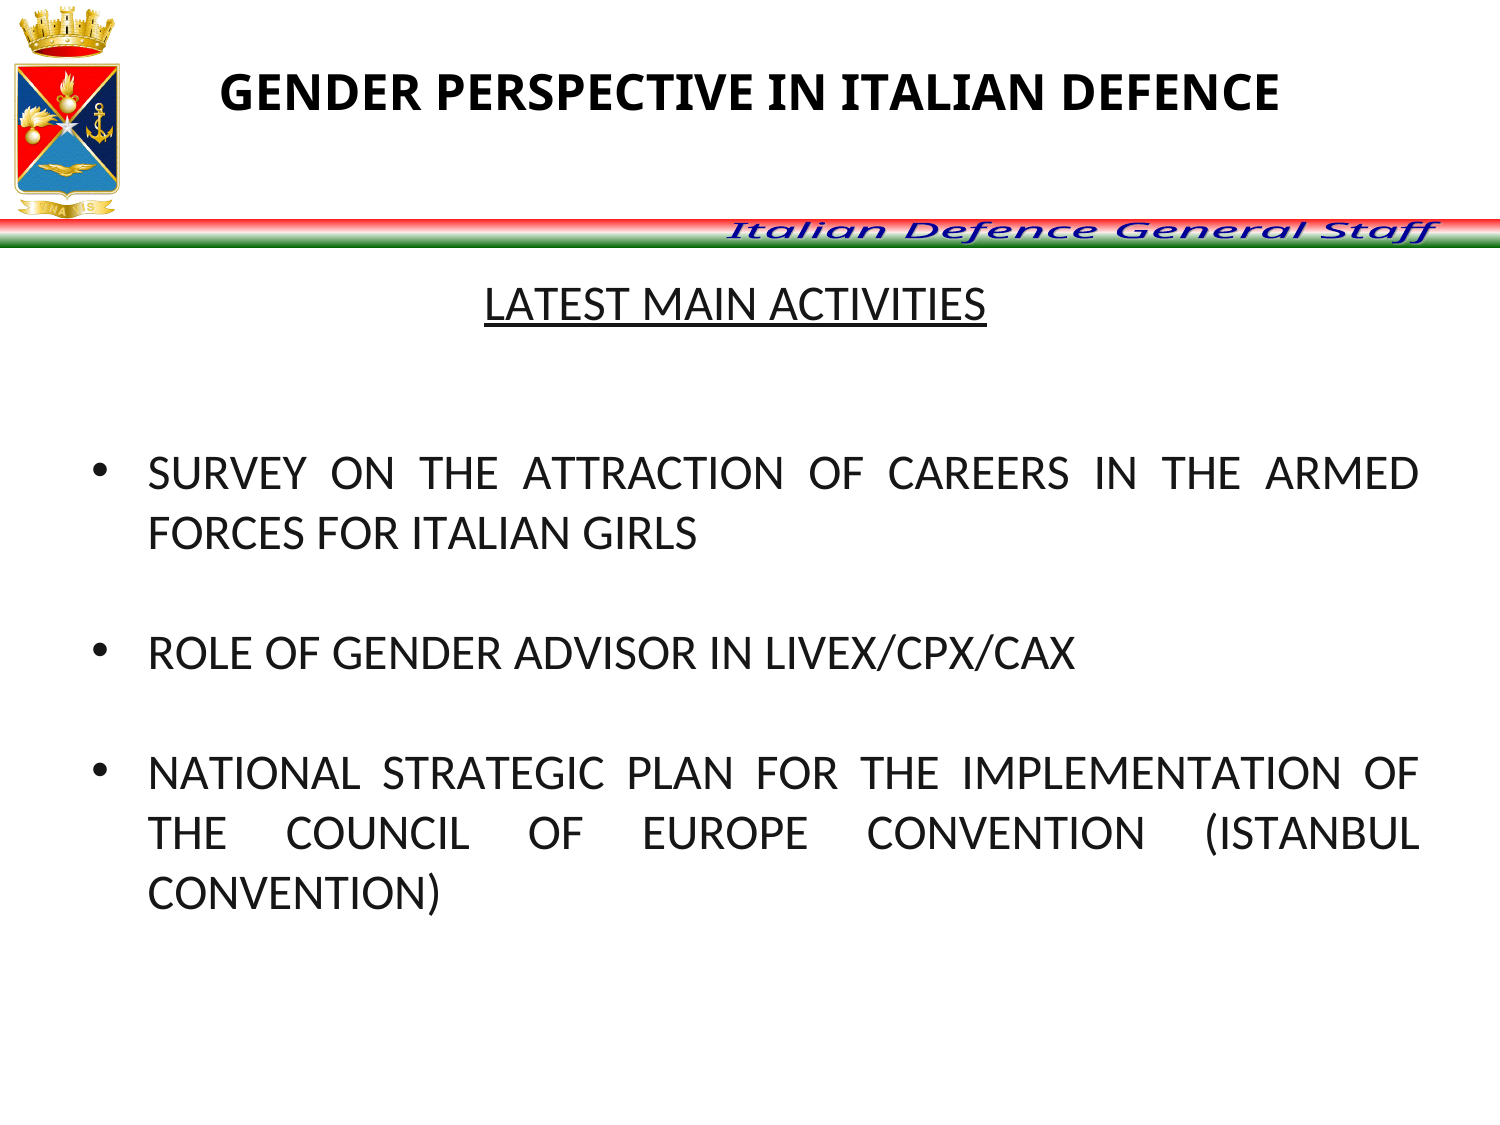

GENDER PERSPECTIVE IN ITALIAN DEFENCE
LATEST MAIN ACTIVITIES
SURVEY ON THE ATTRACTION OF CAREERS IN THE ARMED FORCES FOR ITALIAN GIRLS
ROLE OF GENDER ADVISOR IN LIVEX/CPX/CAX
NATIONAL STRATEGIC PLAN FOR THE IMPLEMENTATION OF THE COUNCIL OF EUROPE CONVENTION (ISTANBUL CONVENTION)